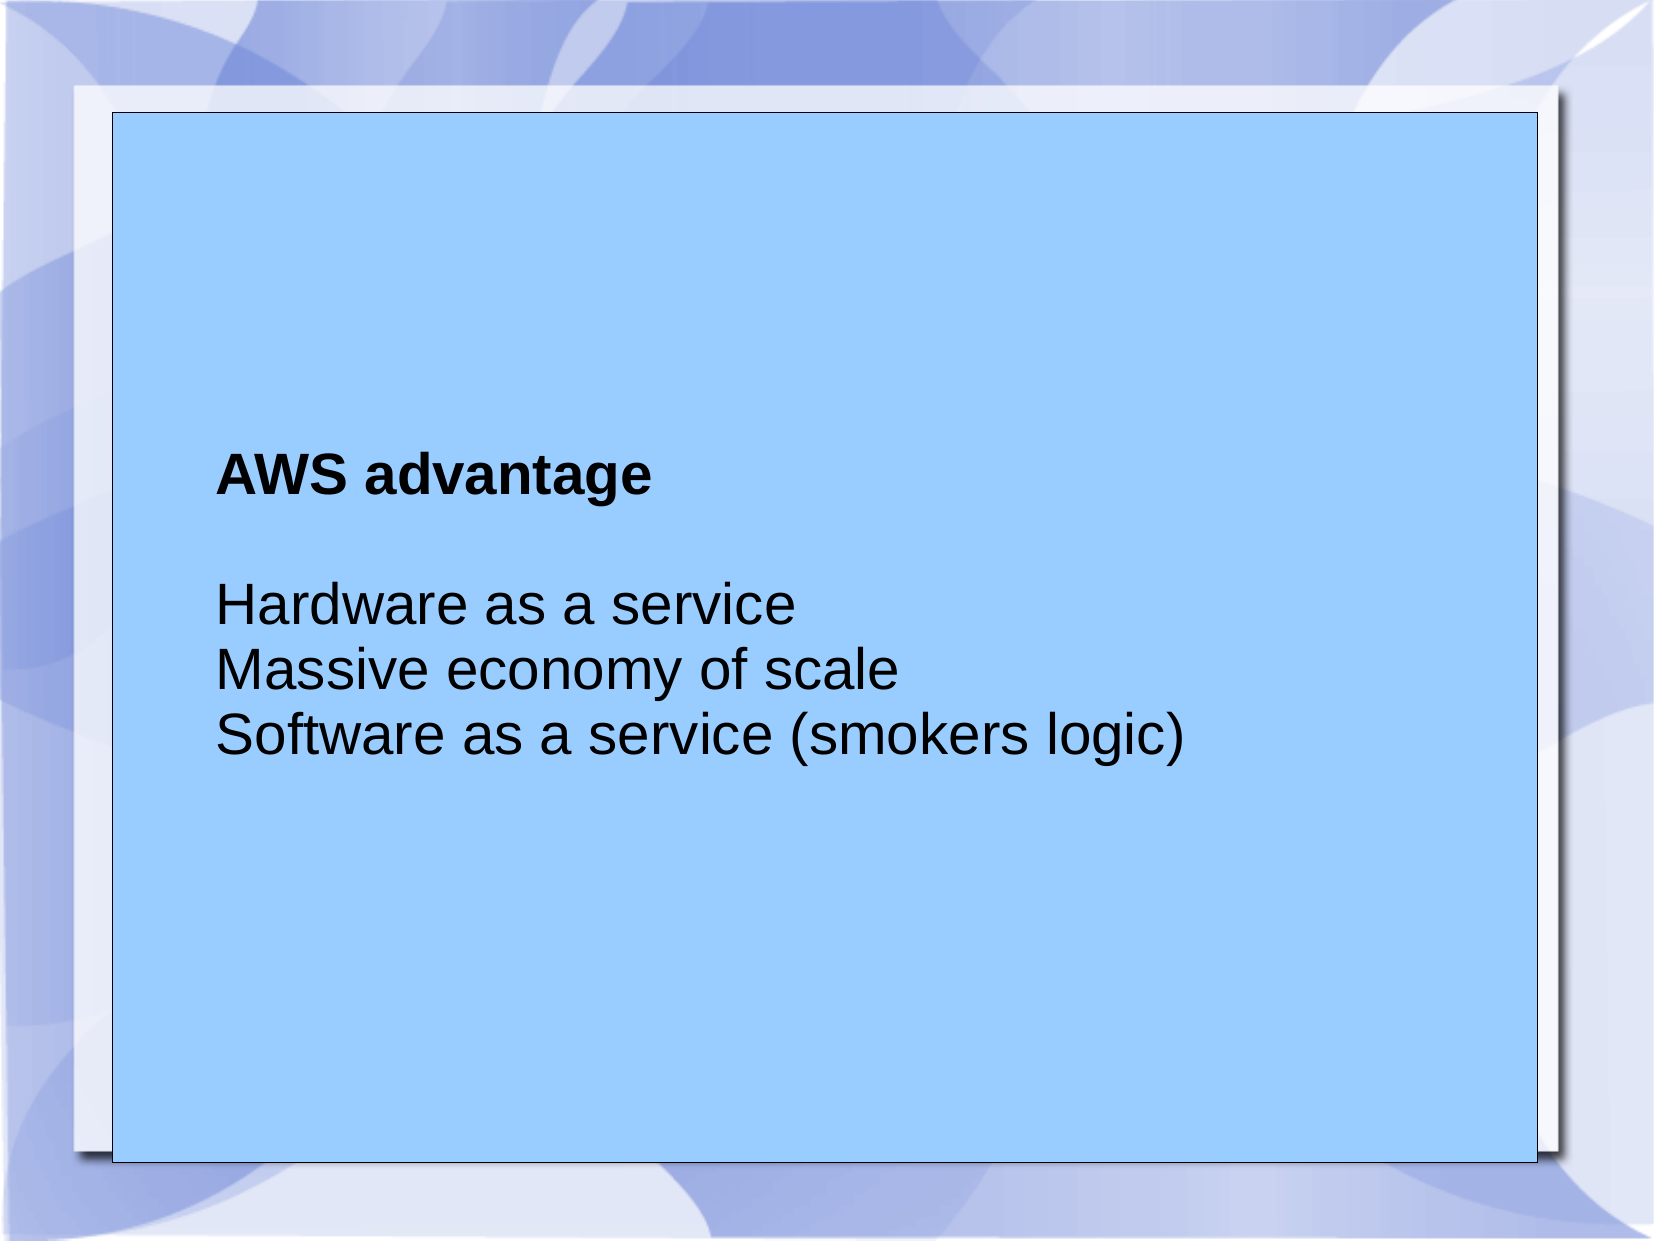

AWS advantage
Hardware as a service
Massive economy of scale
Software as a service (smokers logic)